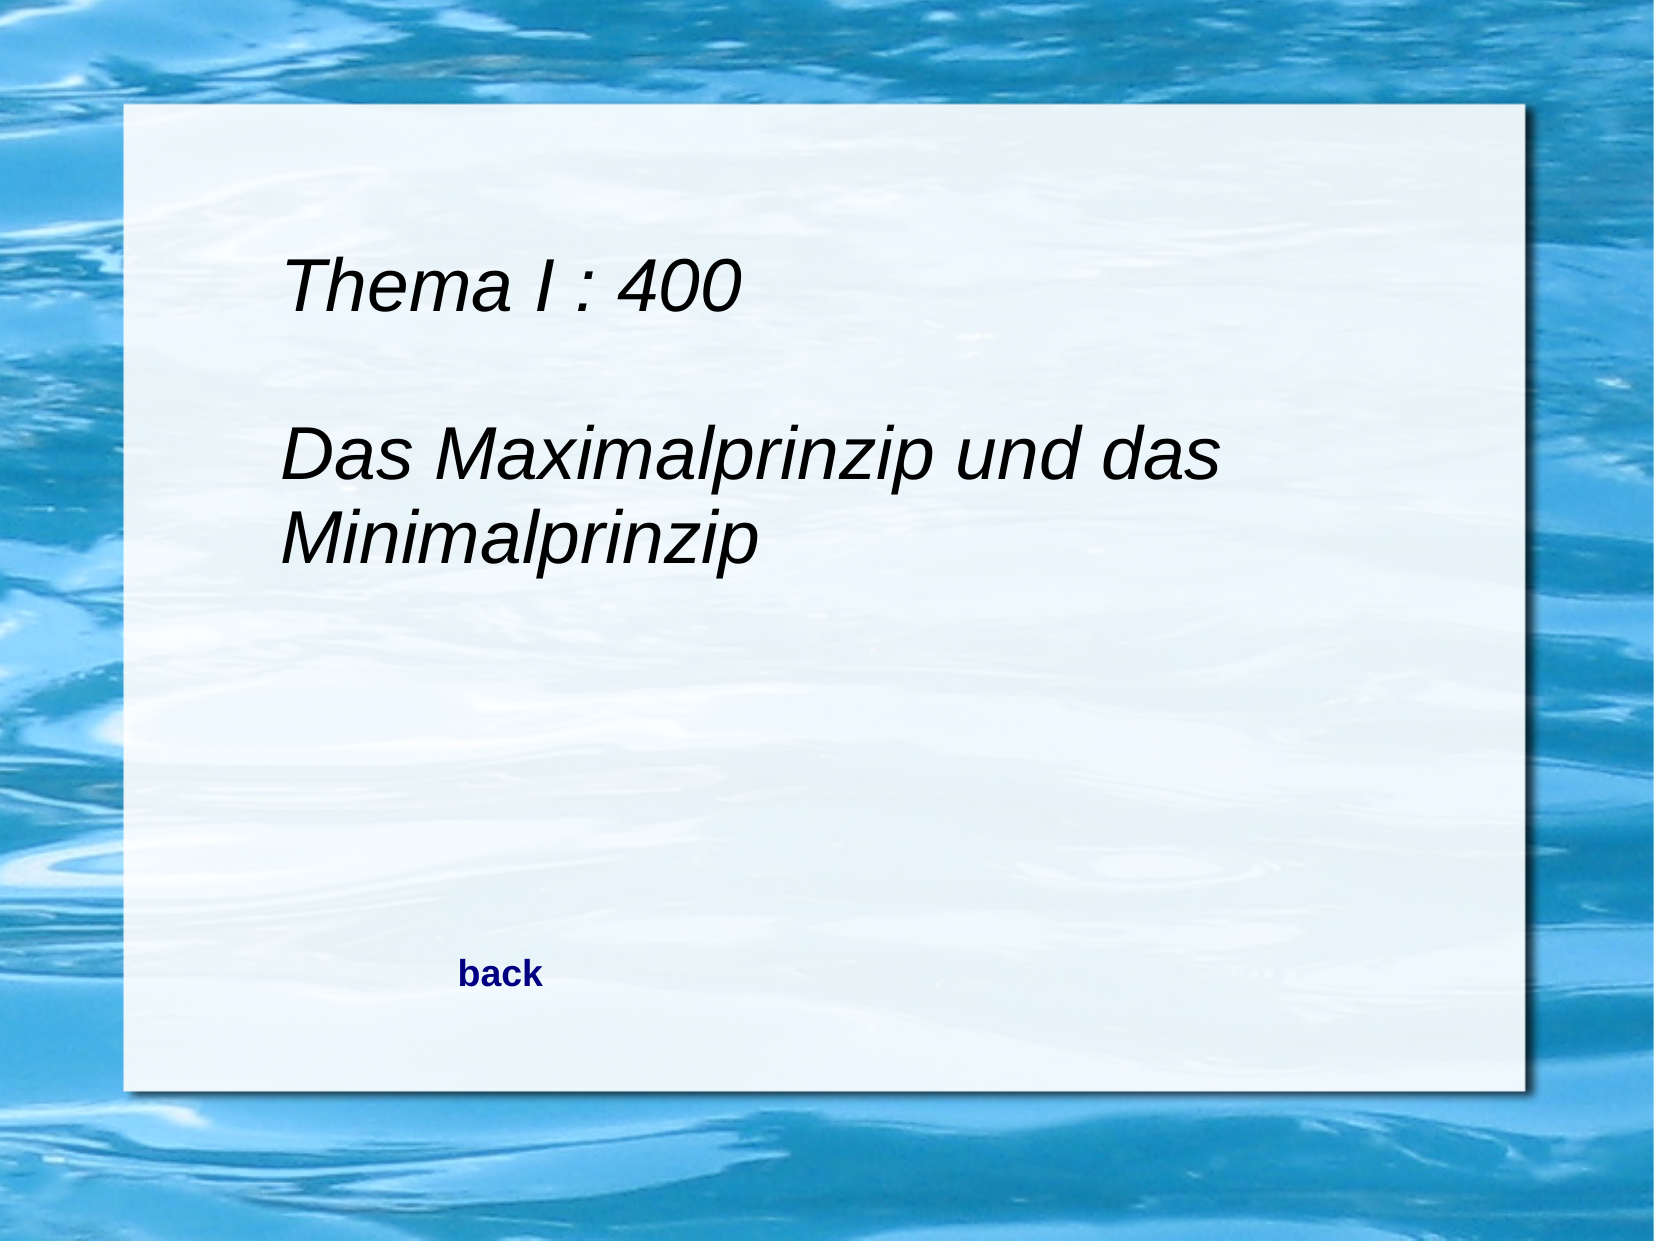

Thema I : 400
Das Maximalprinzip und das Minimalprinzip
back